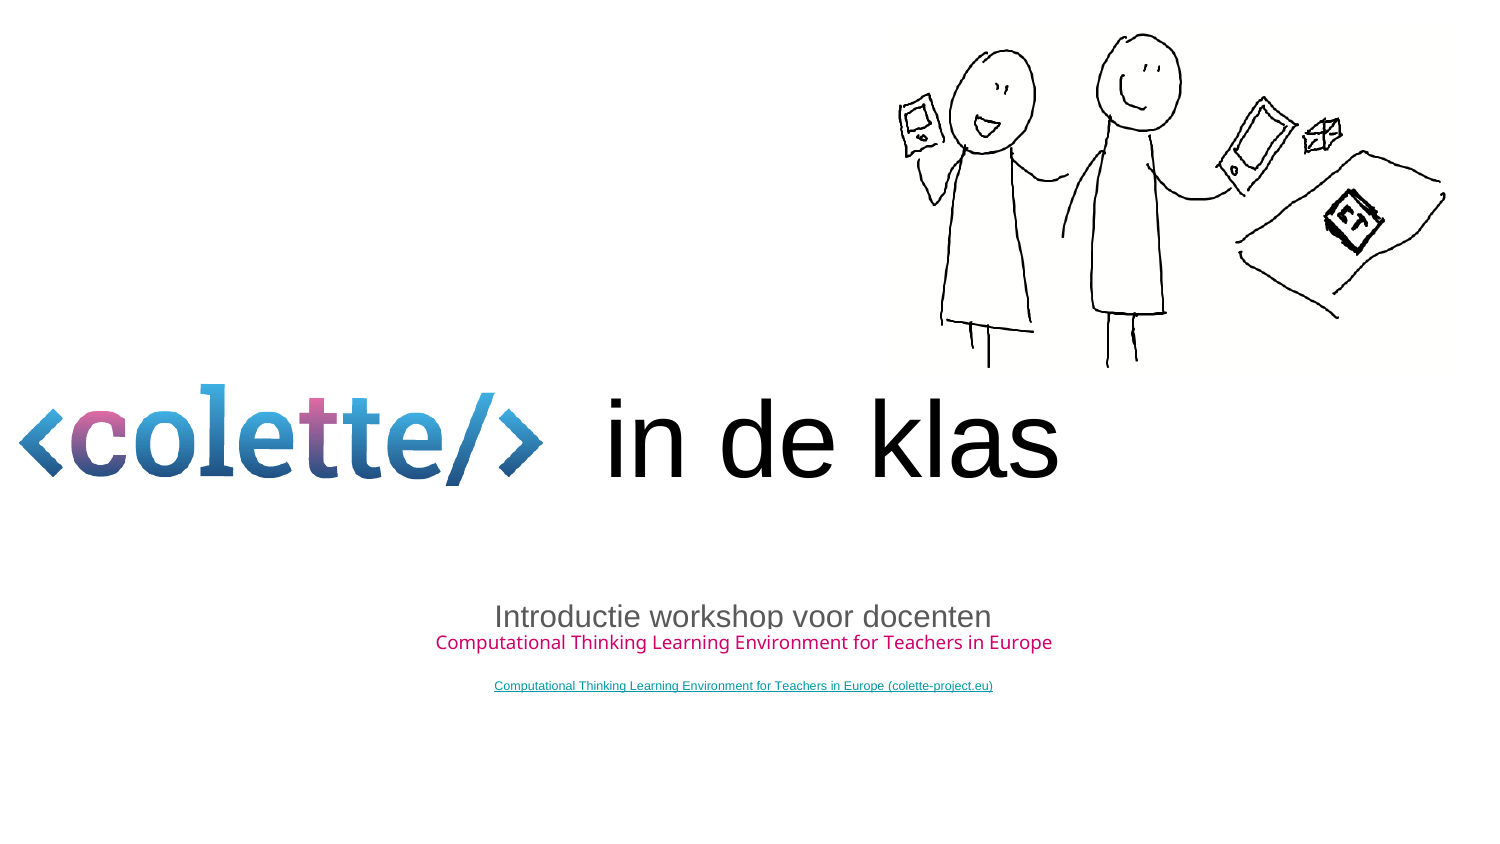

# <coin de klas
Introductie workshop voor docenten
Computational Thinking Learning Environment for Teachers in Europe
Computational Thinking Learning Environment for Teachers in Europe (colette-project.eu)